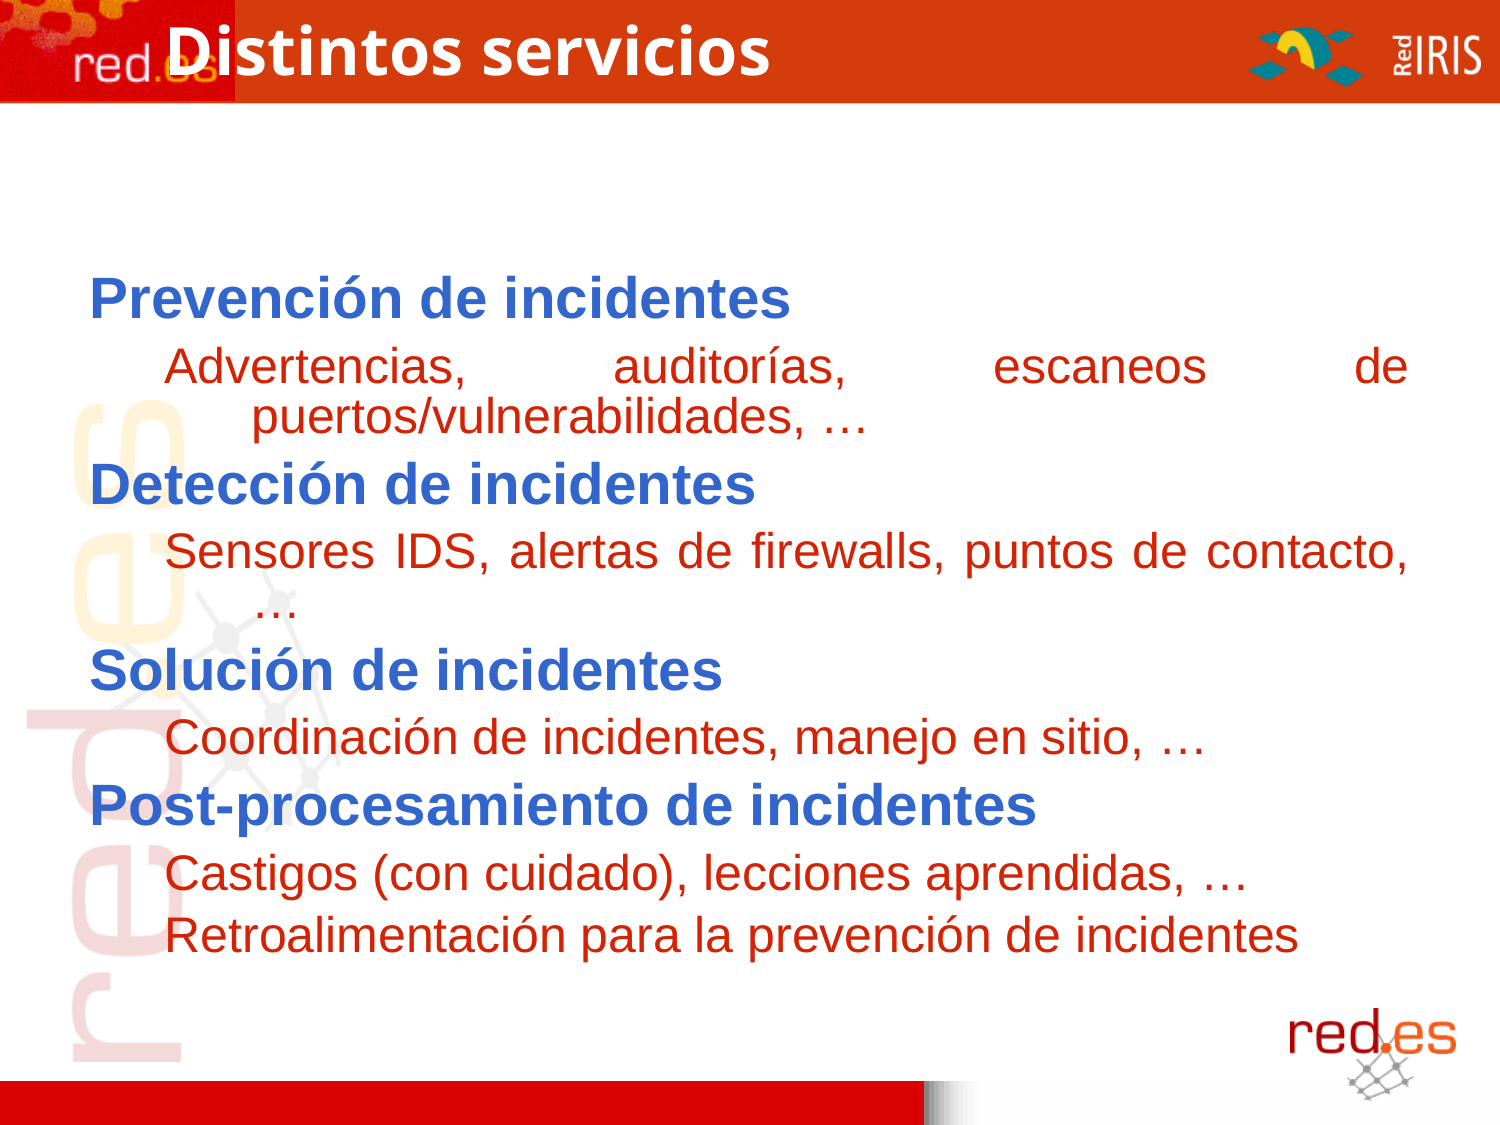

# Distintos servicios
Prevención de incidentes
Advertencias, auditorías, escaneos de puertos/vulnerabilidades, …
Detección de incidentes
Sensores IDS, alertas de firewalls, puntos de contacto, …
Solución de incidentes
Coordinación de incidentes, manejo en sitio, …
Post-procesamiento de incidentes
Castigos (con cuidado), lecciones aprendidas, …
Retroalimentación para la prevención de incidentes